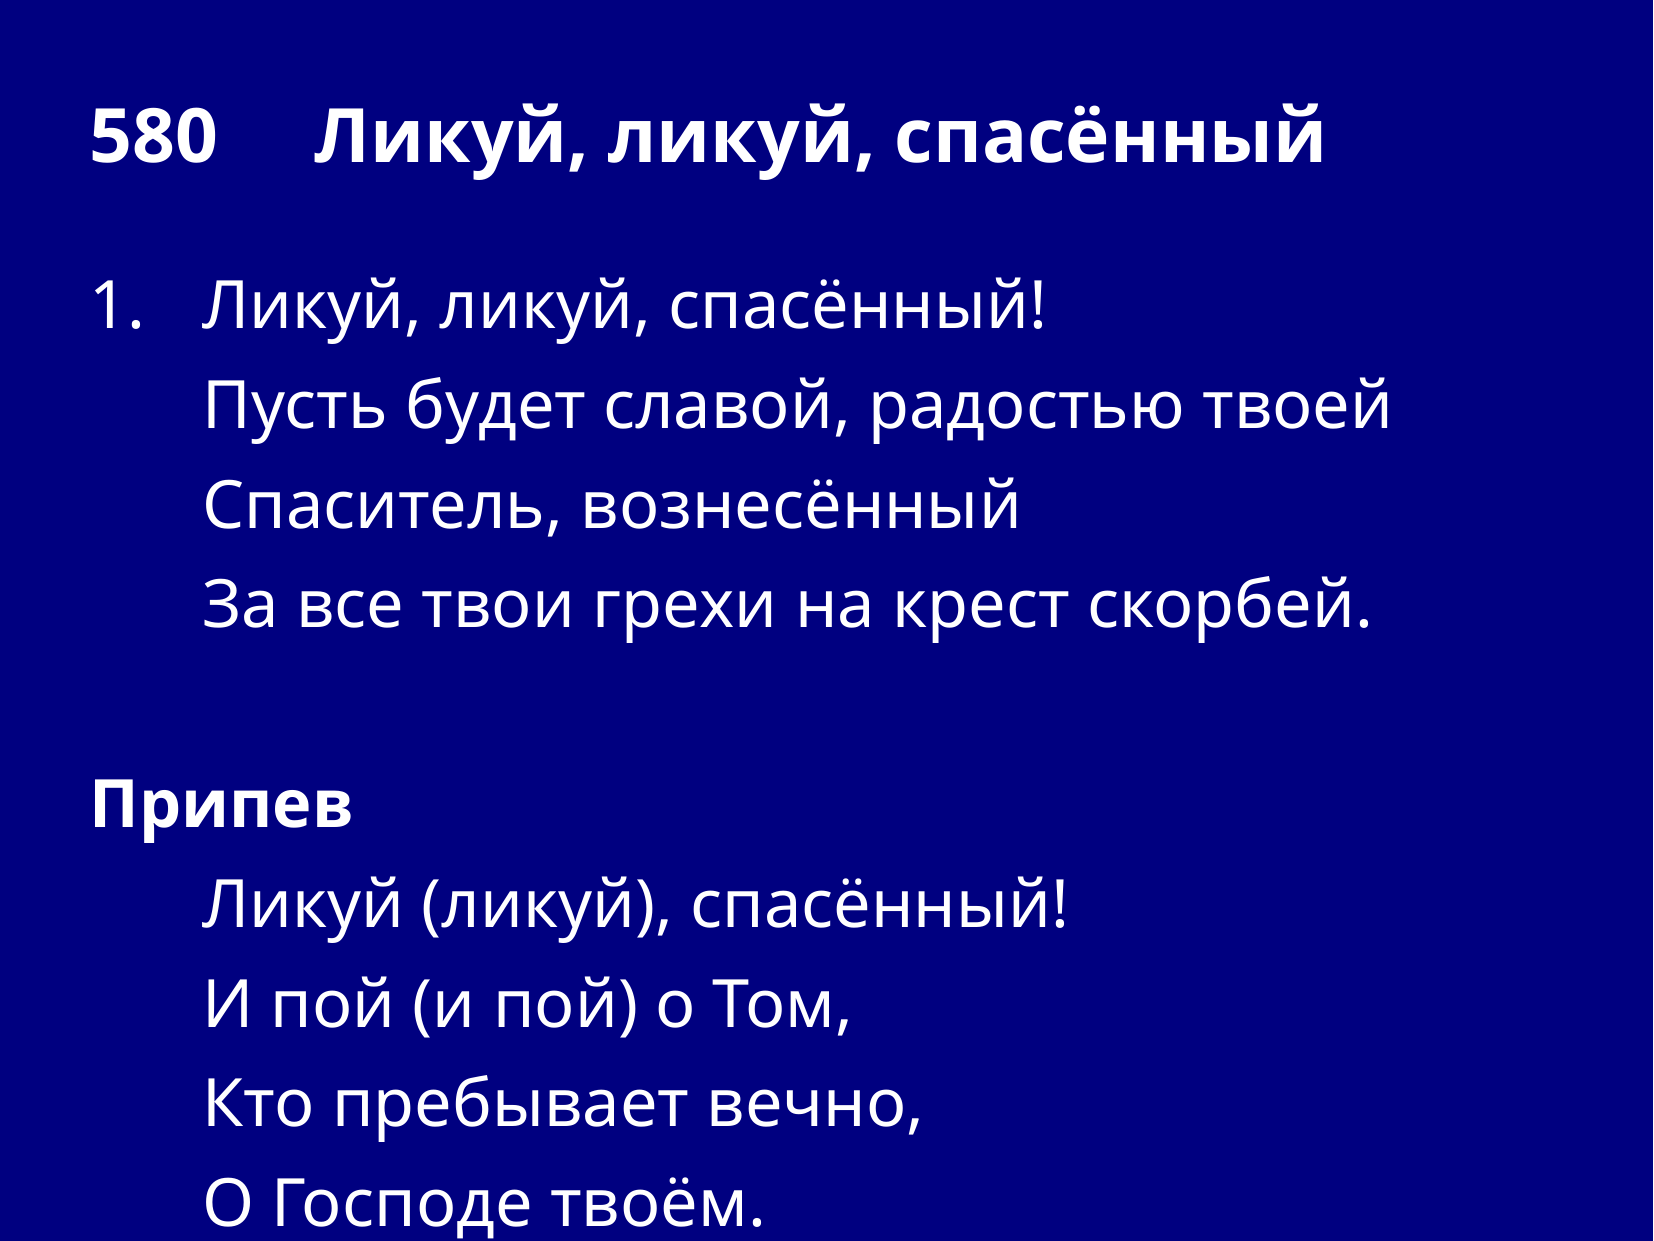

580	Ликуй, ликуй, спасённый
1.	Ликуй, ликуй, спасённый!
	Пусть будет славой, радостью твоей
	Спаситель, вознесённый
	За все твои грехи на крест скорбей.
Припев
	Ликуй (ликуй), спасённый!
	И пой (и пой) о Том,
	Кто пребывает вечно,
	О Господе твоём.